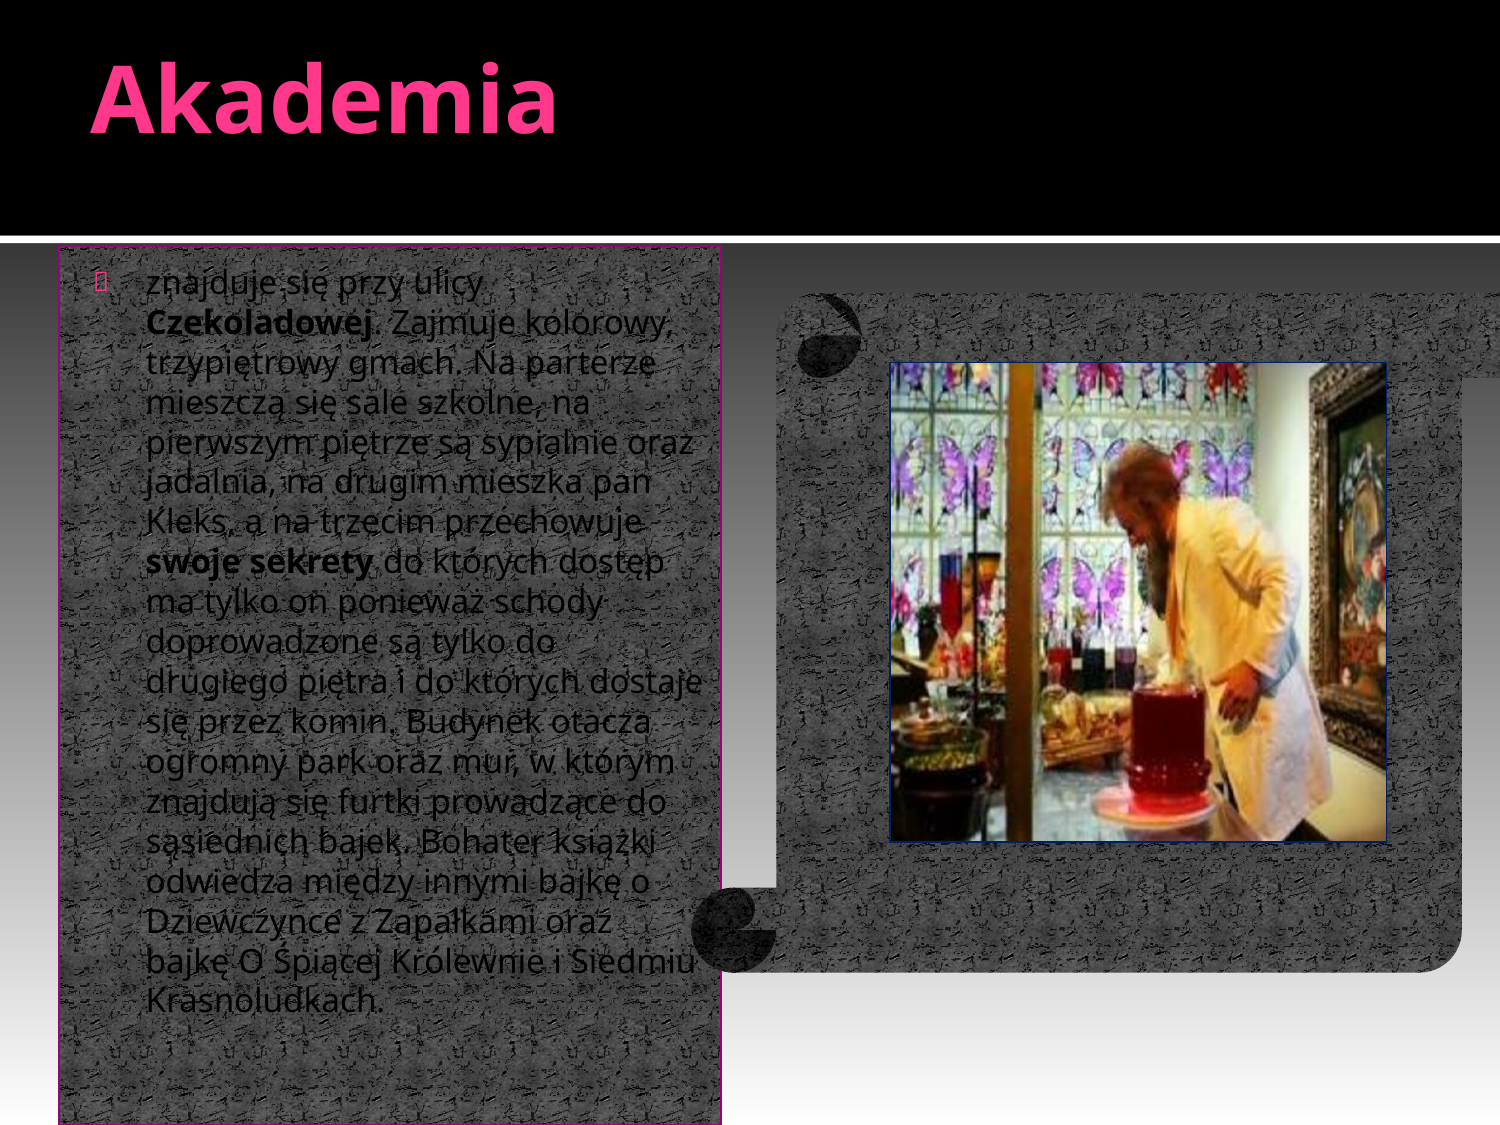

# Akademia
znajduje się przy ulicy Czekoladowej. Zajmuje kolorowy, trzypiętrowy gmach. Na parterze mieszczą się sale szkolne, na pierwszym piętrze są sypialnie oraz jadalnia, na drugim mieszka pan Kleks, a na trzecim przechowuje swoje sekrety do których dostęp ma tylko on ponieważ schody doprowadzone są tylko do drugiego piętra i do których dostaje się przez komin. Budynek otacza ogromny park oraz mur, w którym znajdują się furtki prowadzące do sąsiednich bajek. Bohater książki odwiedza między innymi bajkę o Dziewczynce z Zapałkami oraz bajkę O Śpiącej Królewnie i Siedmiu Krasnoludkach.